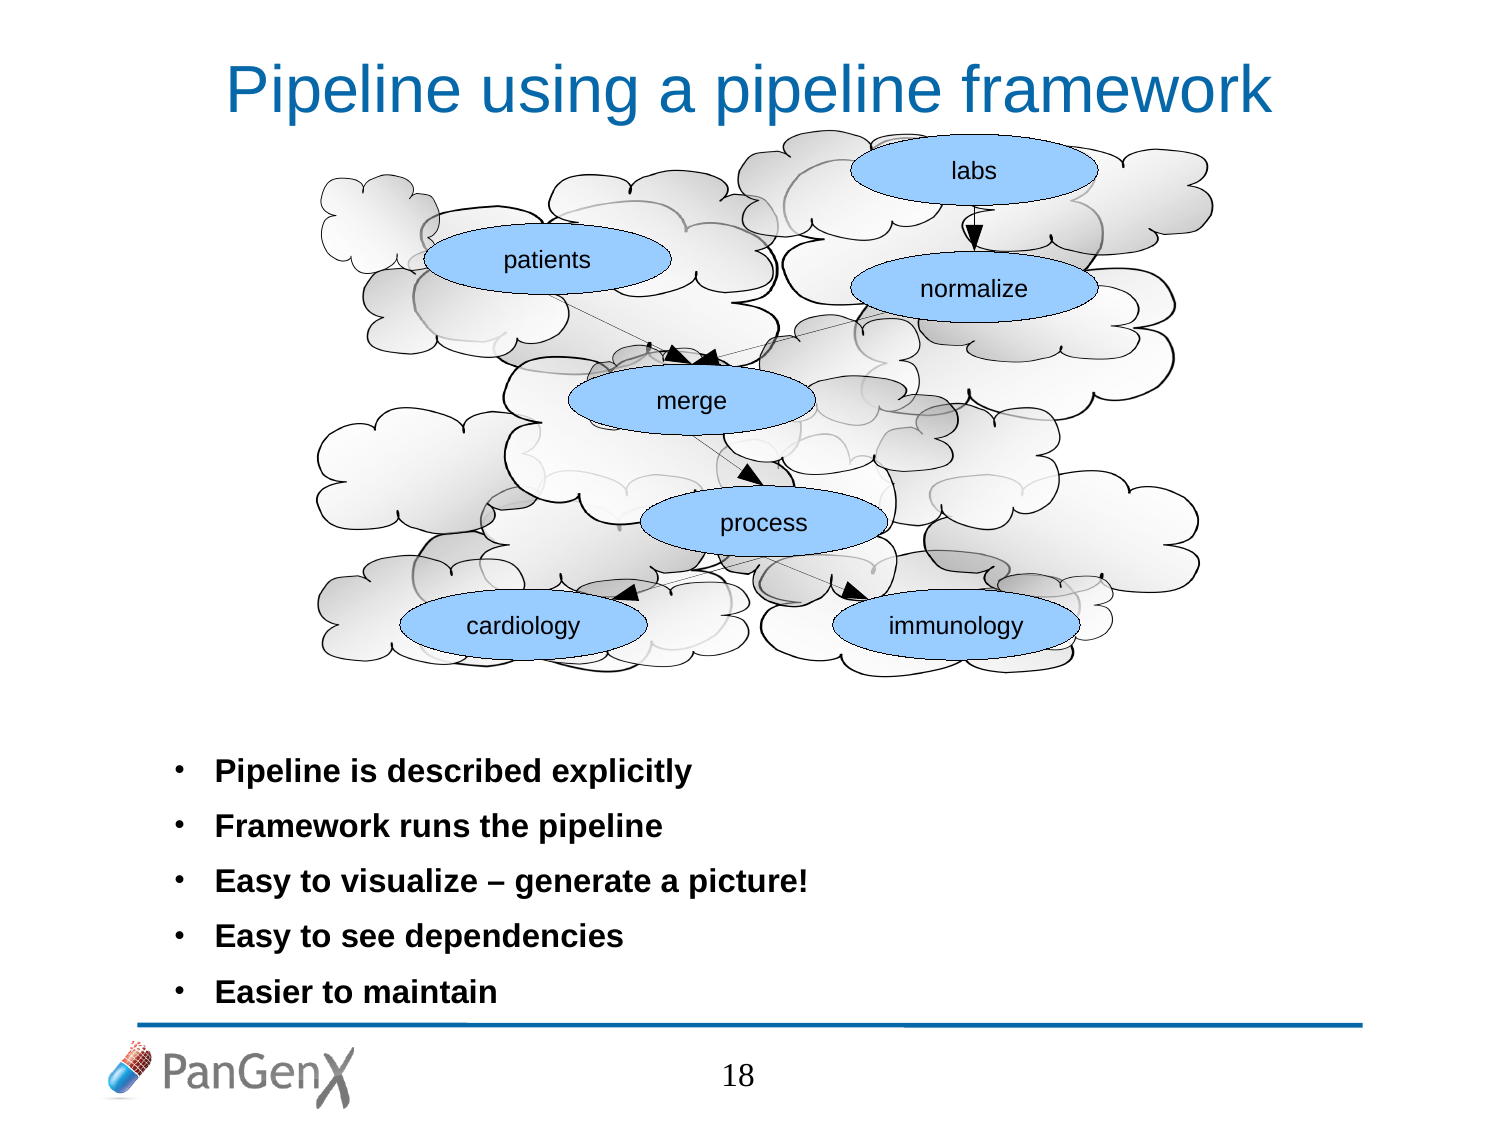

# Pipeline using a pipeline framework
labs
patients
normalize
merge
process
cardiology
immunology
labs
patients
normalize
merge
process
cardiology
immunology
Pipeline is described explicitly
Framework runs the pipeline
Easy to visualize – generate a picture!
Easy to see dependencies
Easier to maintain
18